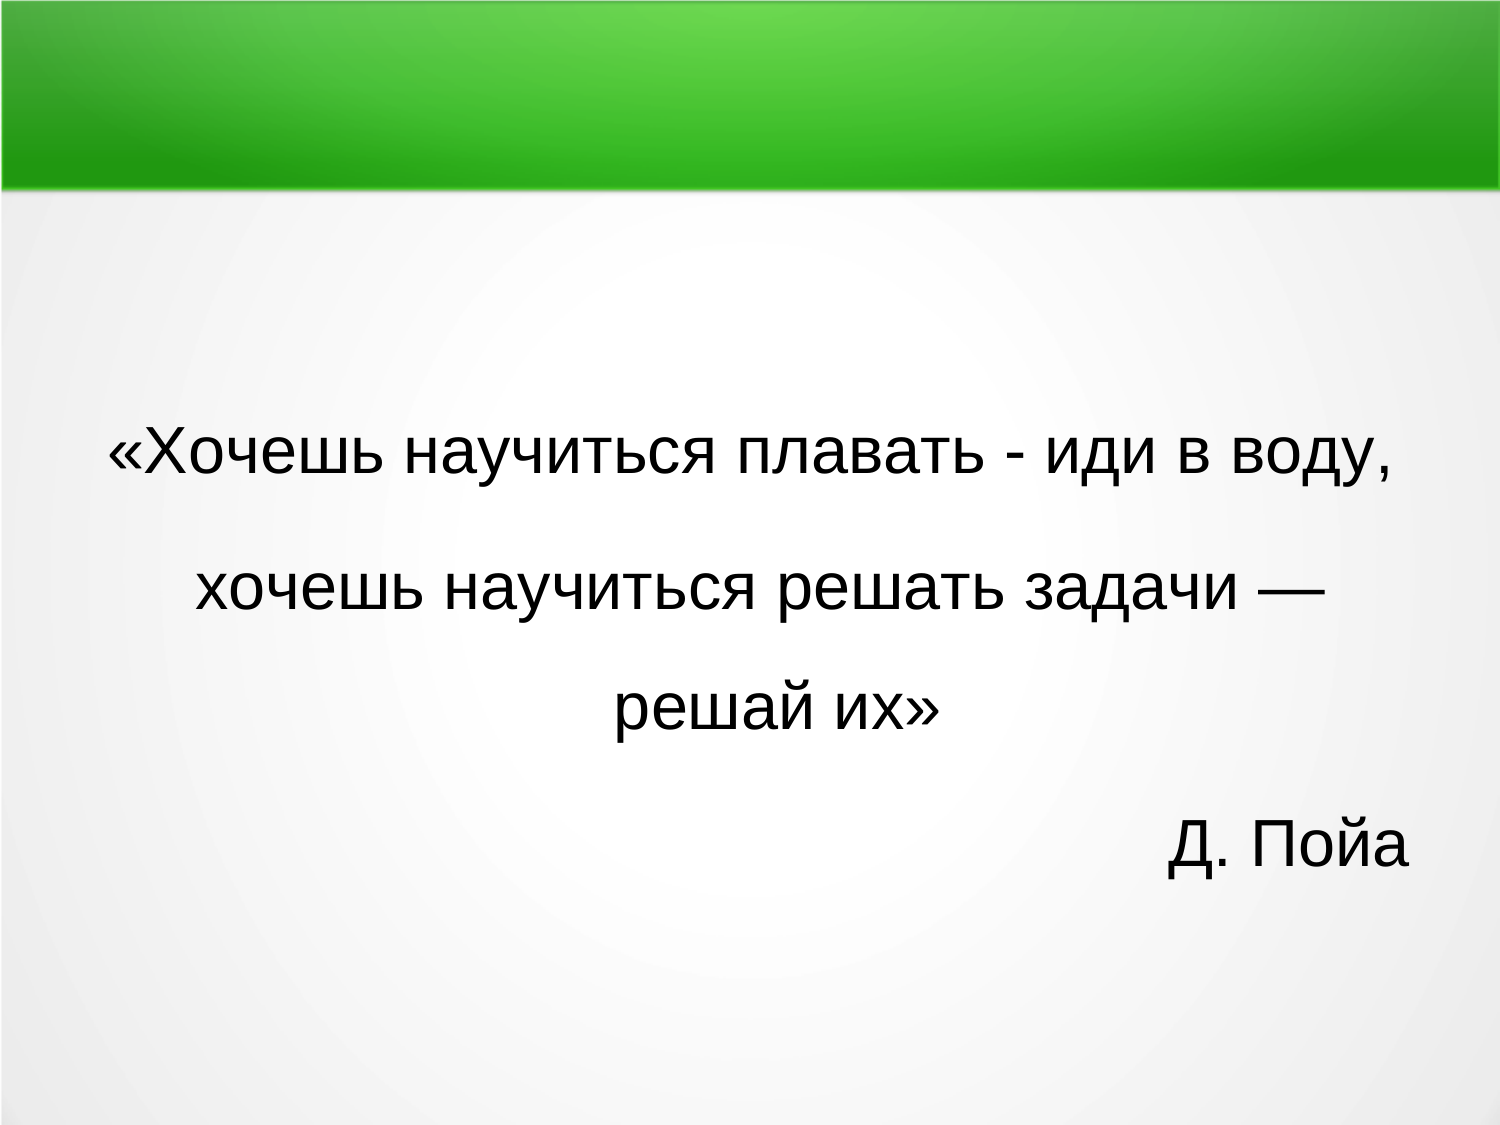

«Хочешь научиться плавать - иди в воду,
 хочешь научиться решать задачи — решай их»
Д. Пойа